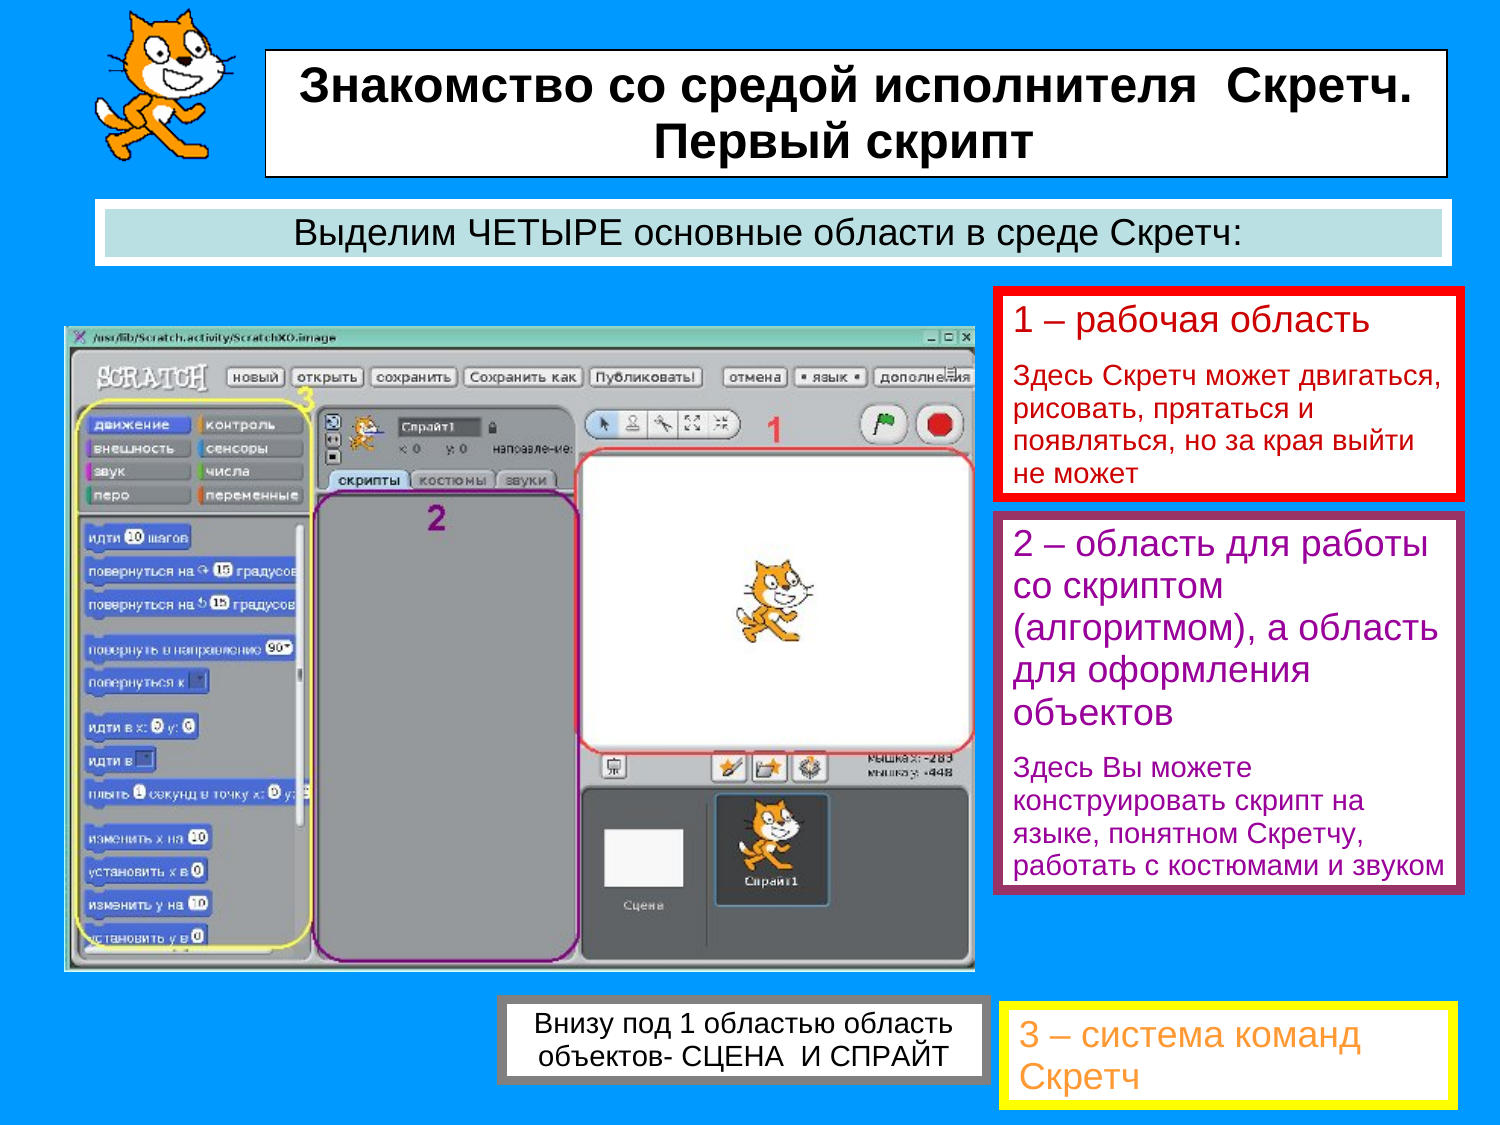

Знакомство со средой исполнителя Скретч. Первый скрипт
Выделим ЧЕТЫРЕ основные области в среде Скретч:
1 – рабочая область
Здесь Скретч может двигаться, рисовать, прятаться и появляться, но за края выйти не может
2 – область для работы со скриптом (алгоритмом), а область для оформления объектов
Здесь Вы можете конструировать скрипт на языке, понятном Скретчу, работать с костюмами и звуком
Внизу под 1 областью область объектов- СЦЕНА И СПРАЙТ
3 – система команд Скретч